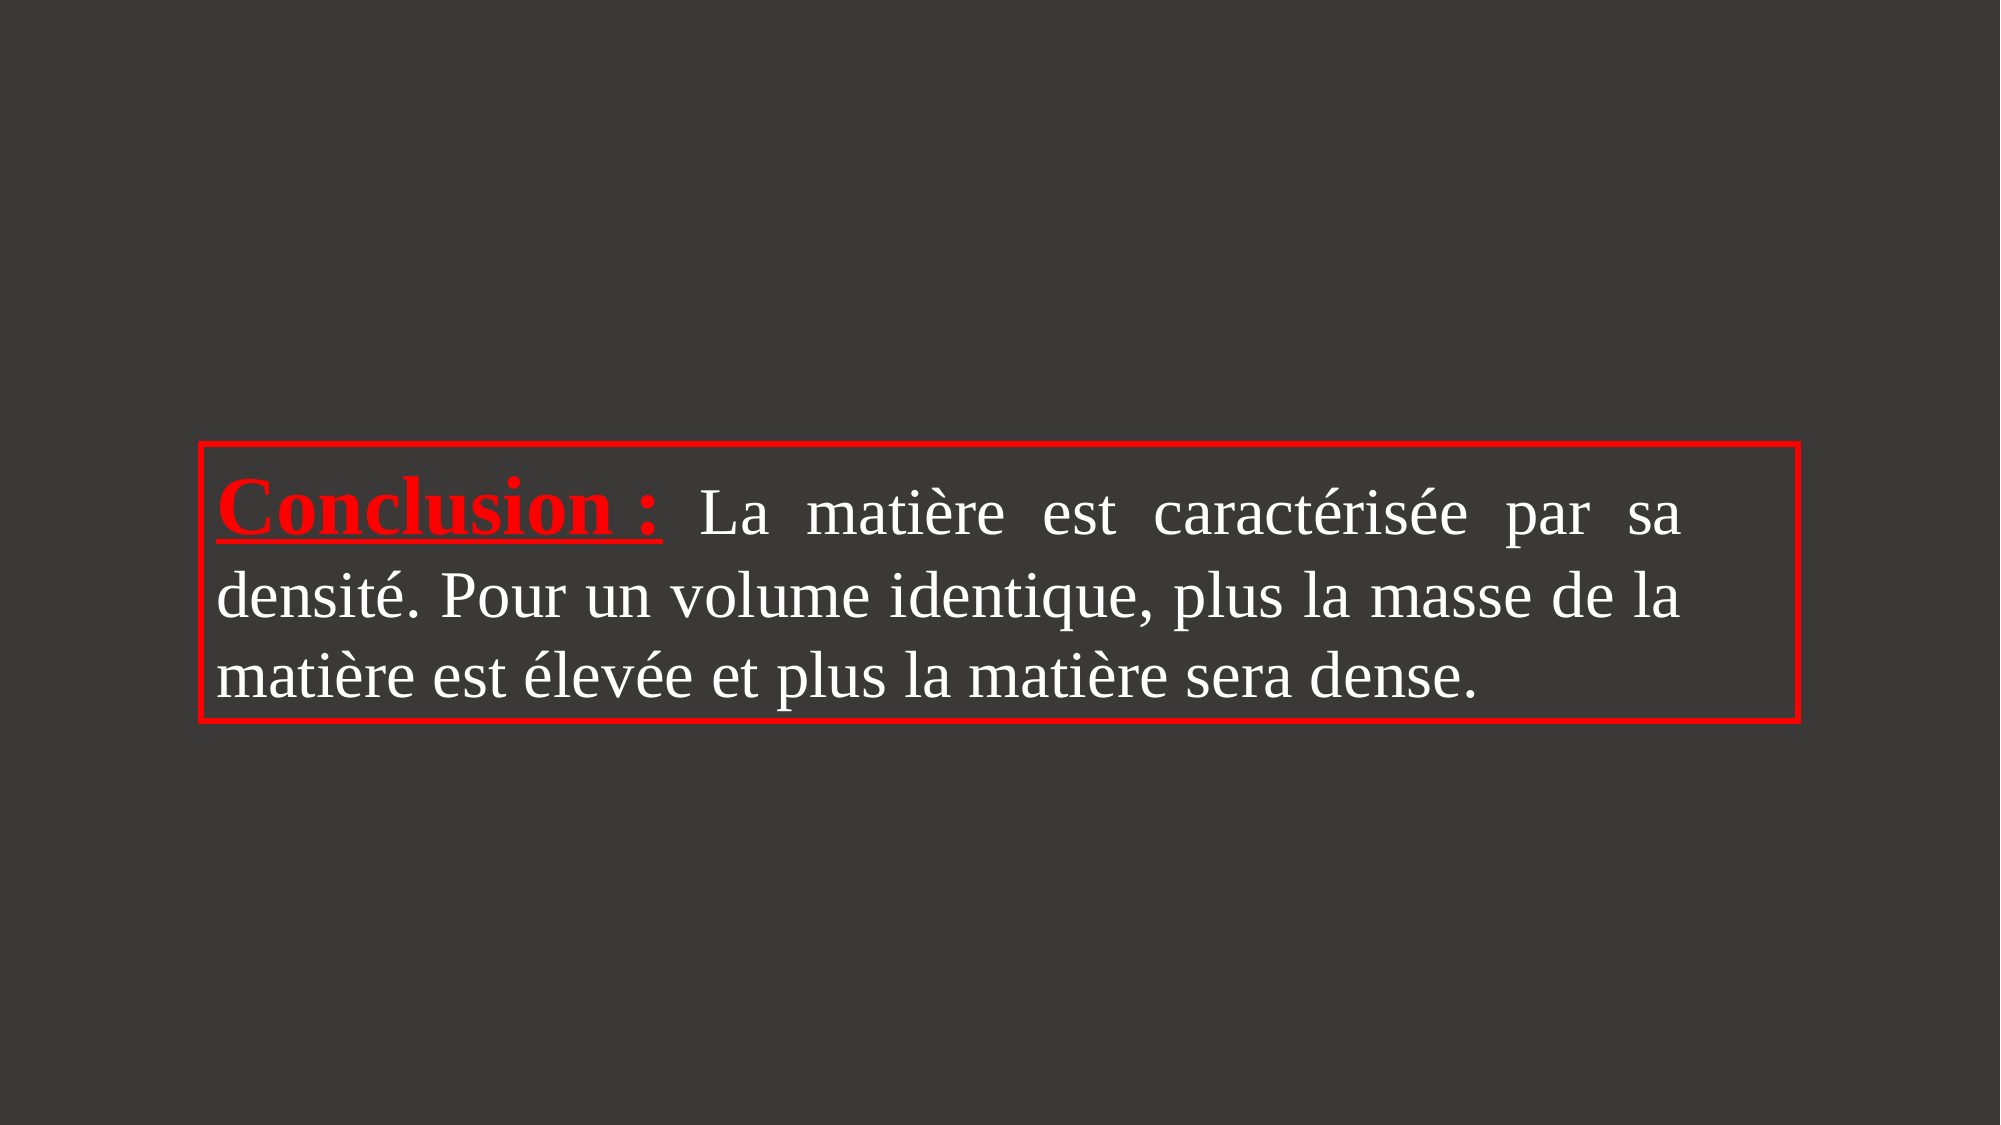

Conclusion : La matière est caractérisée par sa densité. Pour un volume identique, plus la masse de la matière est élevée et plus la matière sera dense.